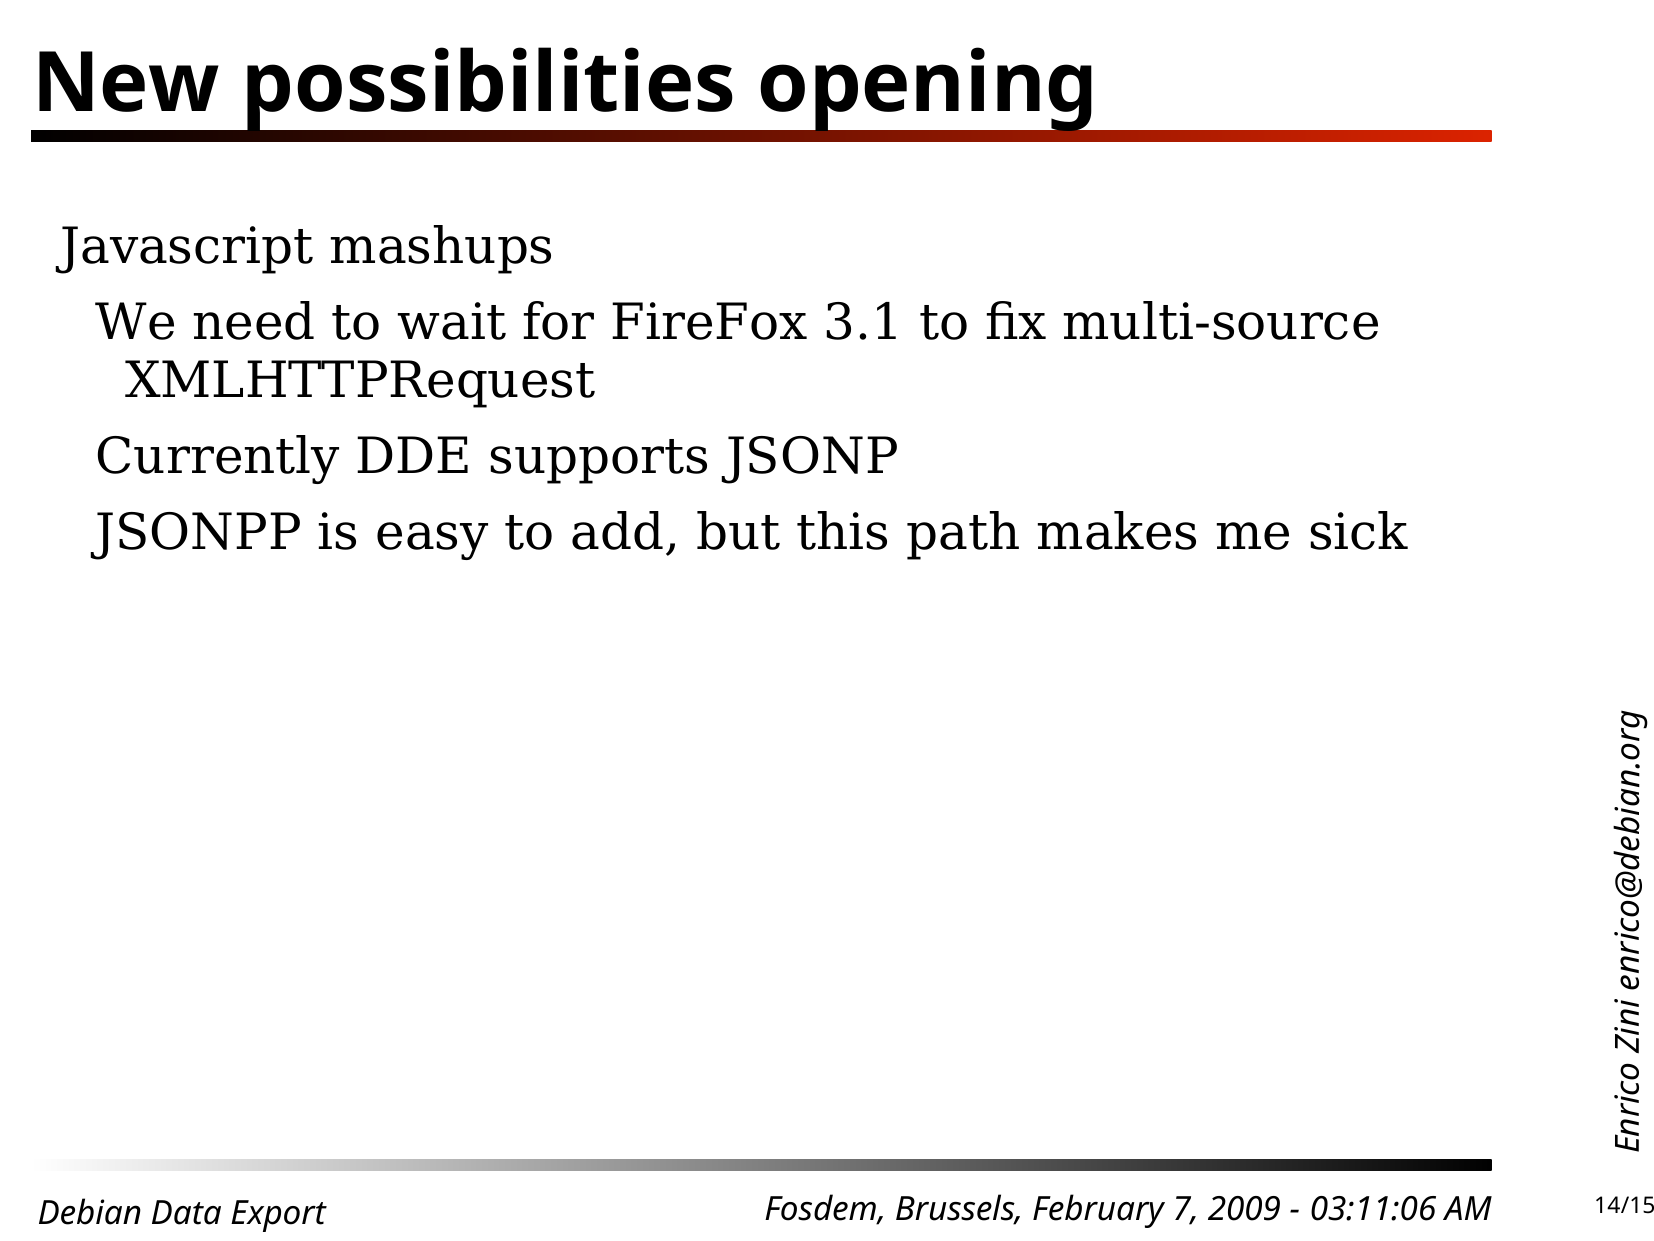

New possibilities opening
Javascript mashups
We need to wait for FireFox 3.1 to fix multi-source XMLHTTPRequest
Currently DDE supports JSONP
JSONPP is easy to add, but this path makes me sick